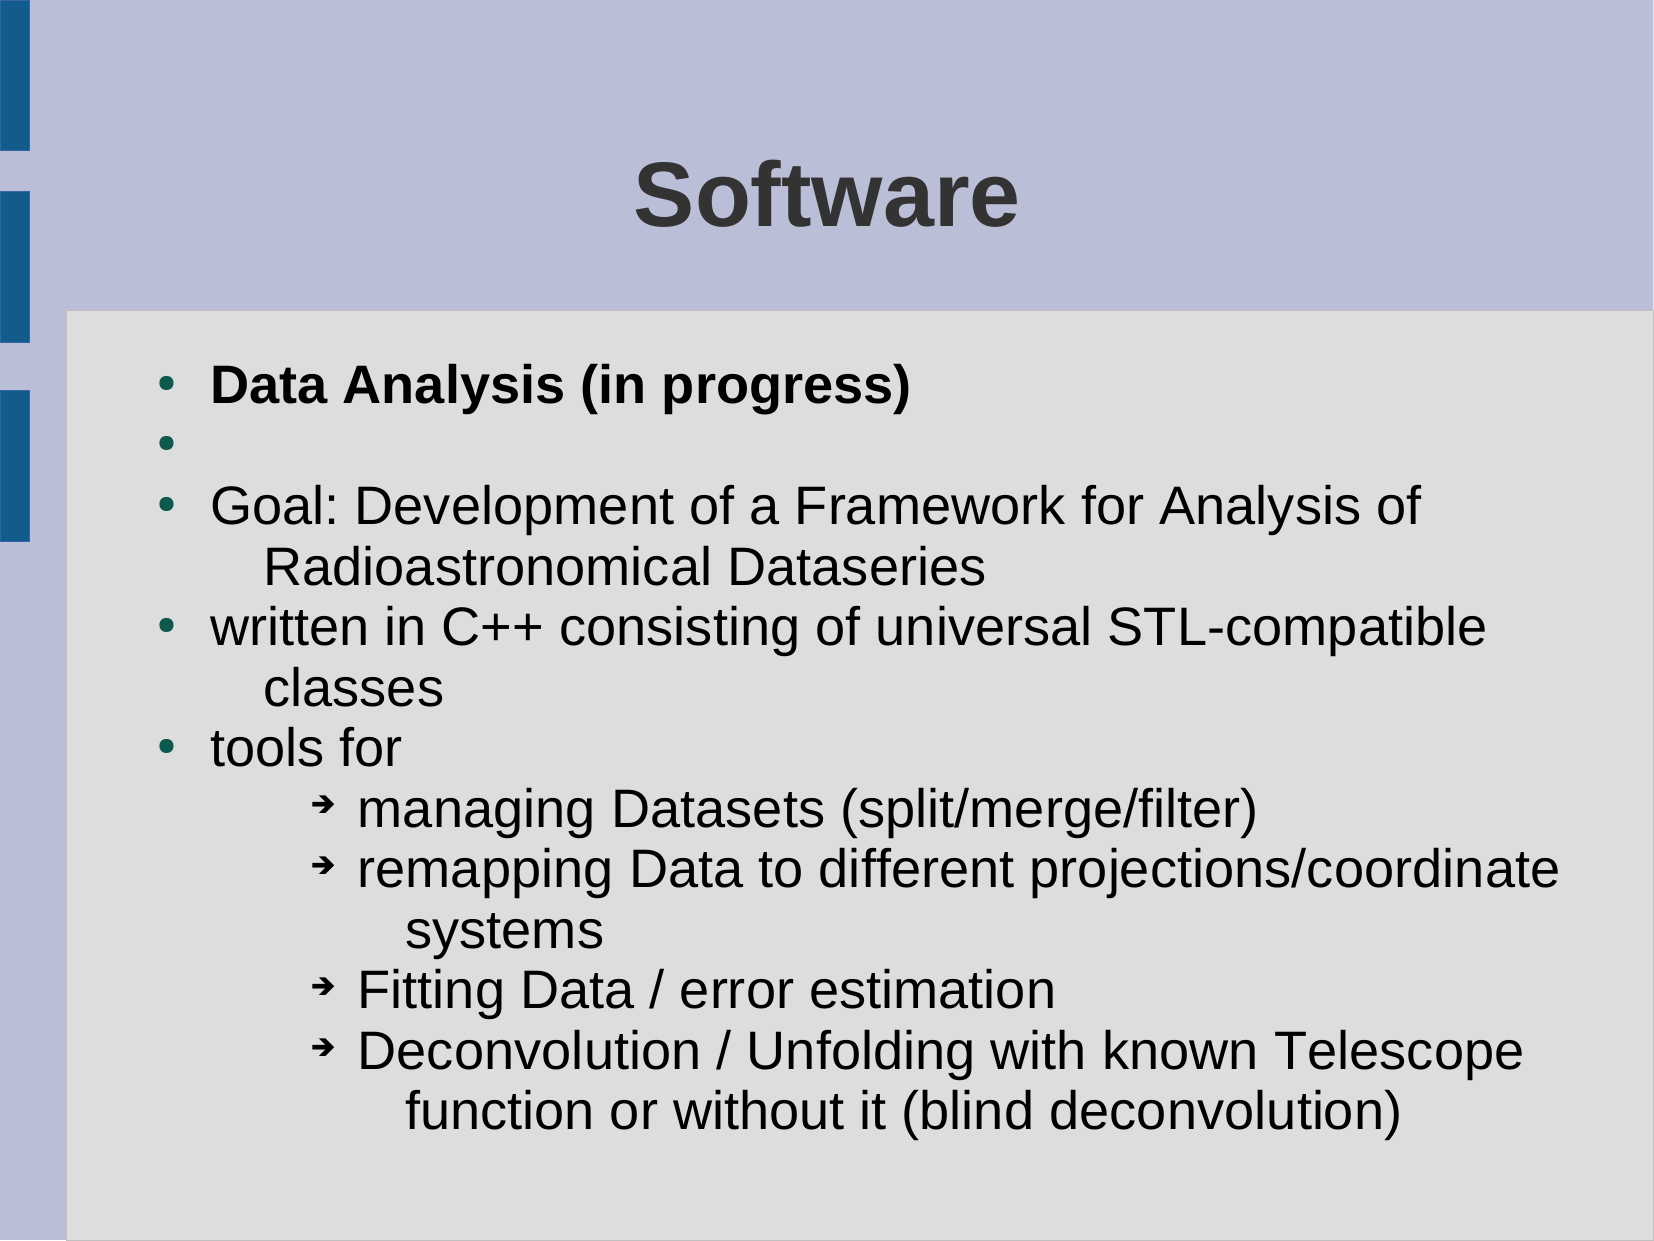

# Software
Data Analysis (in progress)
Goal: Development of a Framework for Analysis of Radioastronomical Dataseries
written in C++ consisting of universal STL-compatible classes
tools for
managing Datasets (split/merge/filter)
remapping Data to different projections/coordinate systems
Fitting Data / error estimation
Deconvolution / Unfolding with known Telescope function or without it (blind deconvolution)